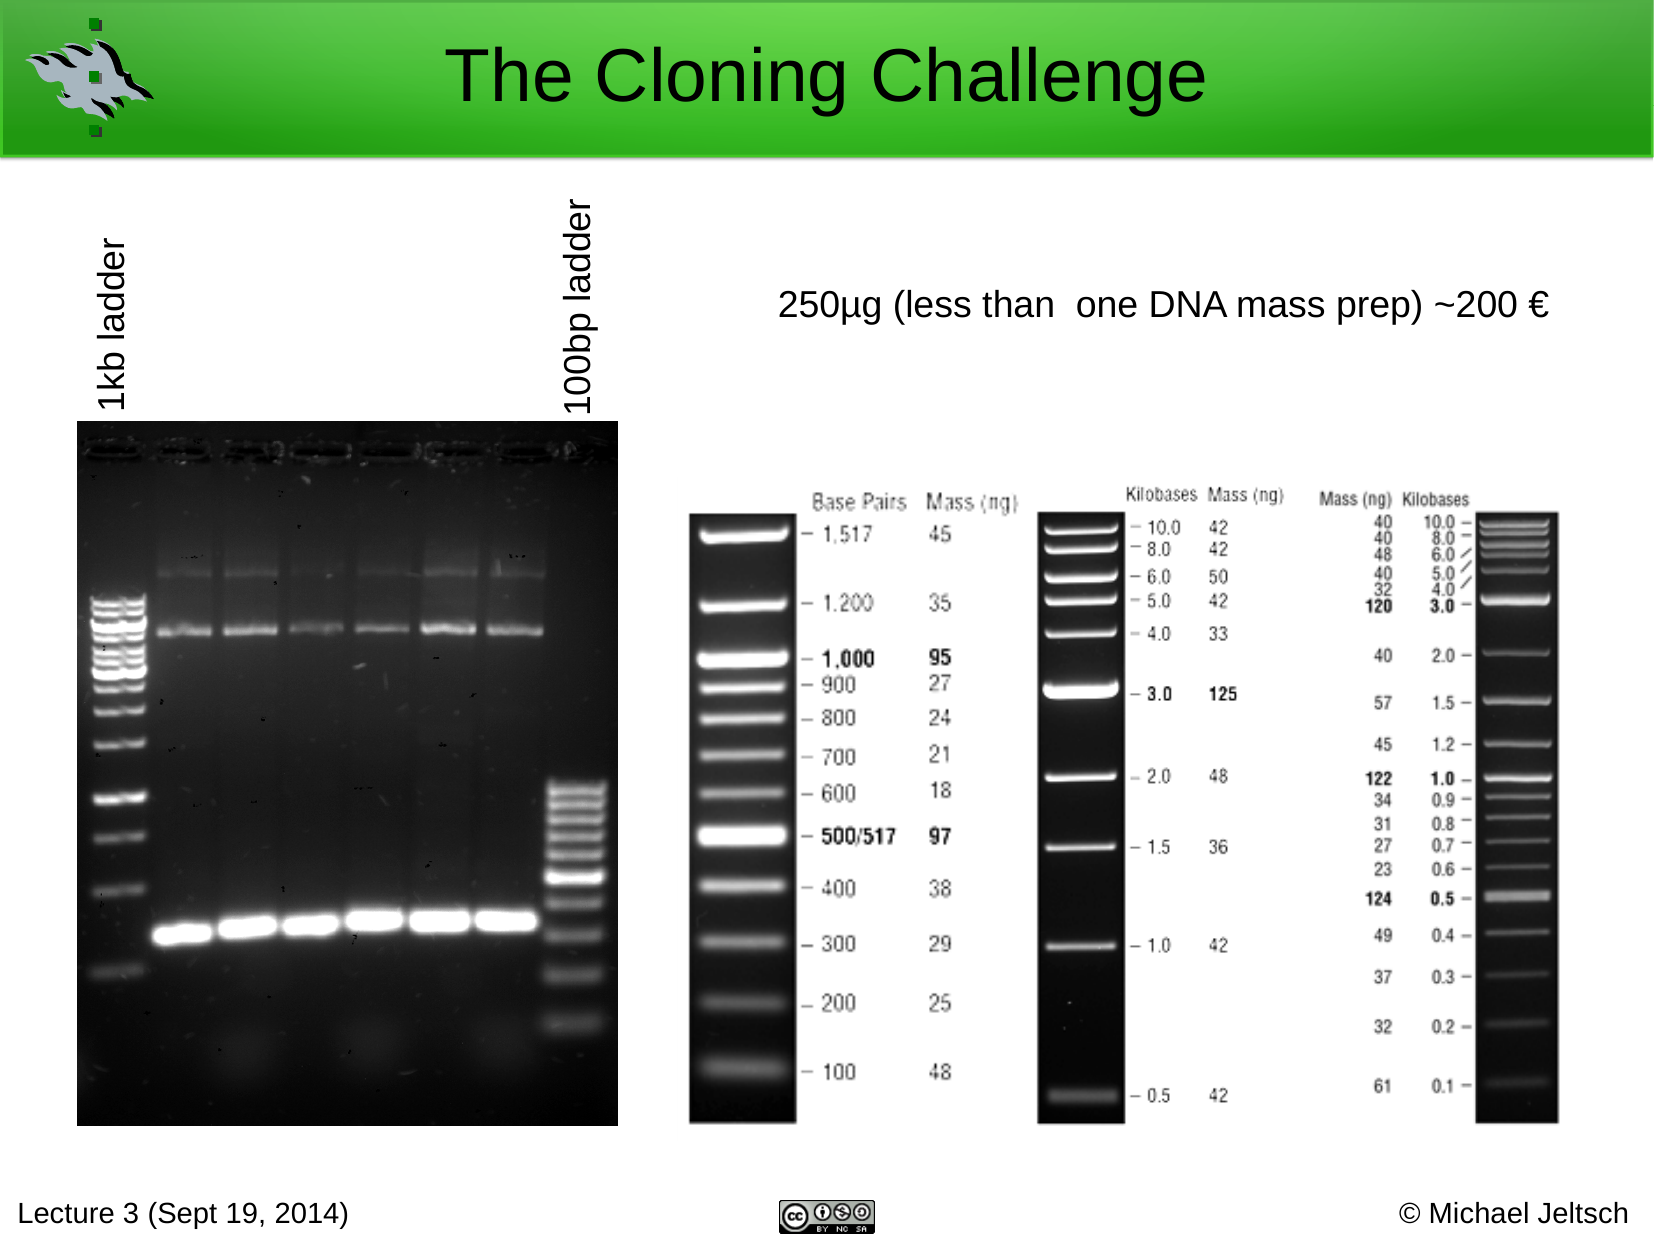

# The Cloning Challenge
250µg (less than one DNA mass prep) ~200 €
100bp ladder
1kb ladder